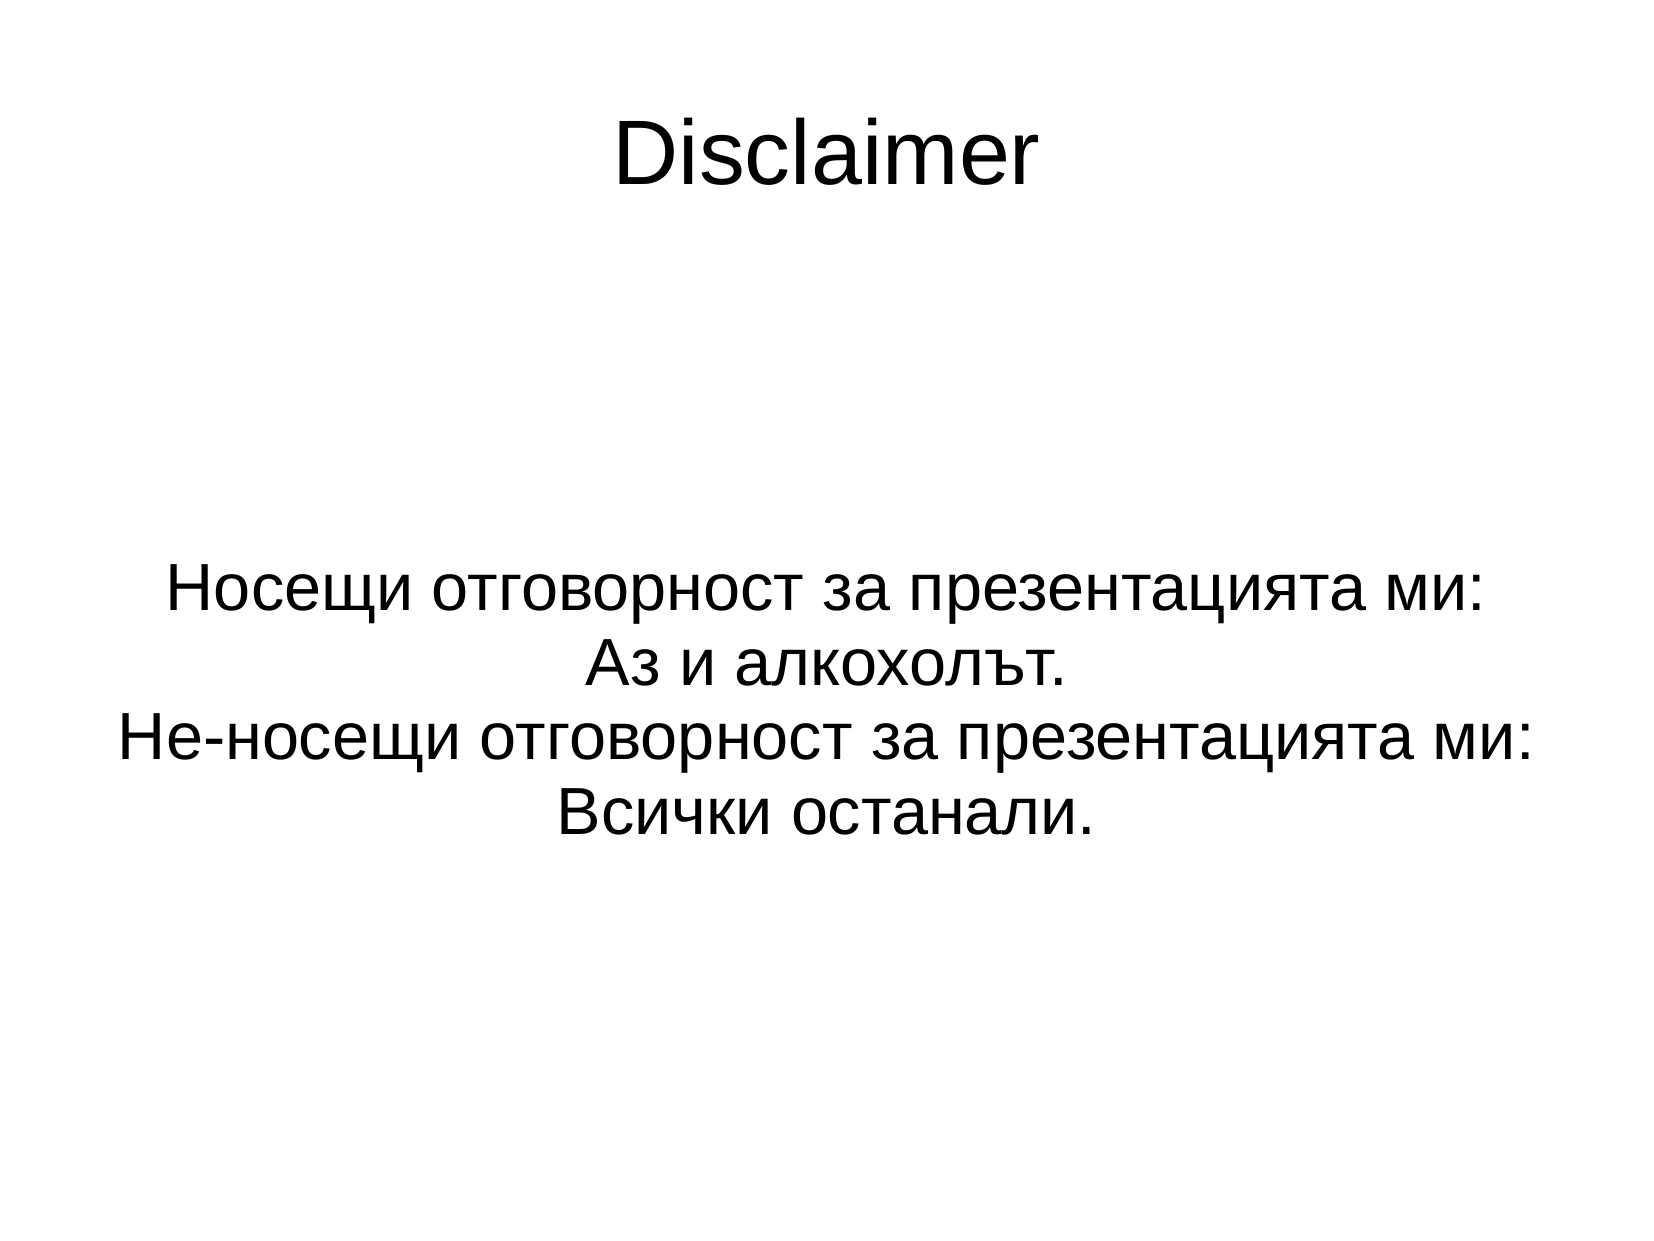

# Disclaimer
Носещи отговорност за презентацията ми:
Аз и алкохолът.
Не-носещи отговорност за презентацията ми:
Всички останали.